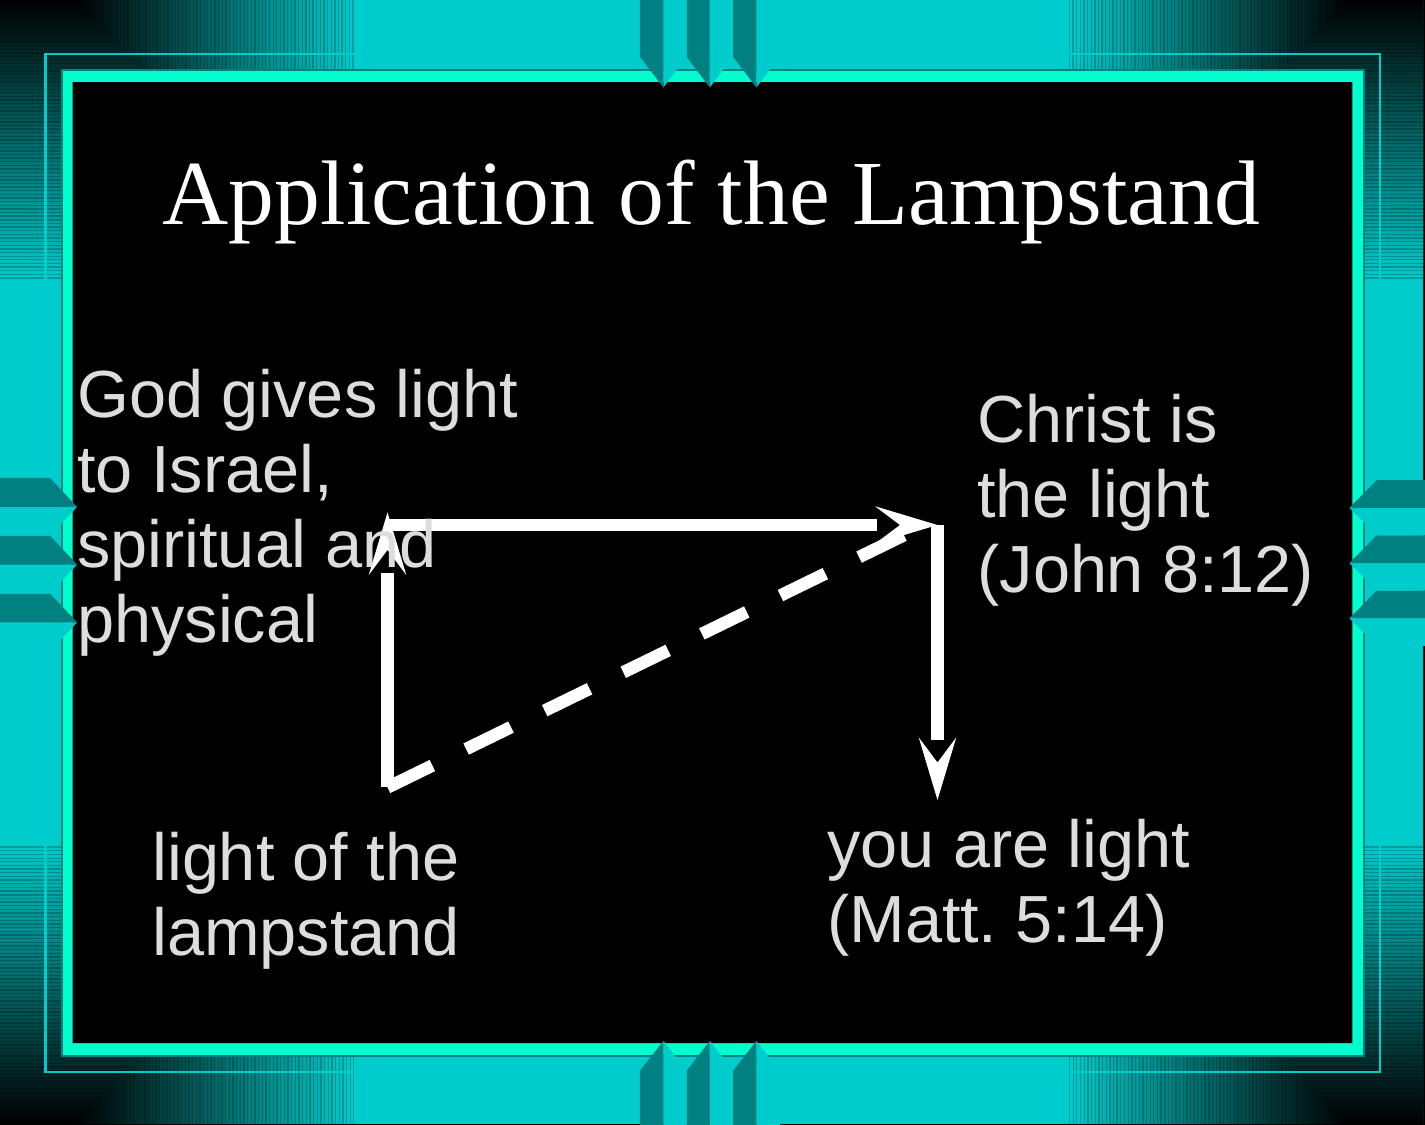

# Application of the Lampstand
God gives light to Israel, spiritual and physical
Christ is the light (John 8:12)
you are light (Matt. 5:14)
light of the lampstand